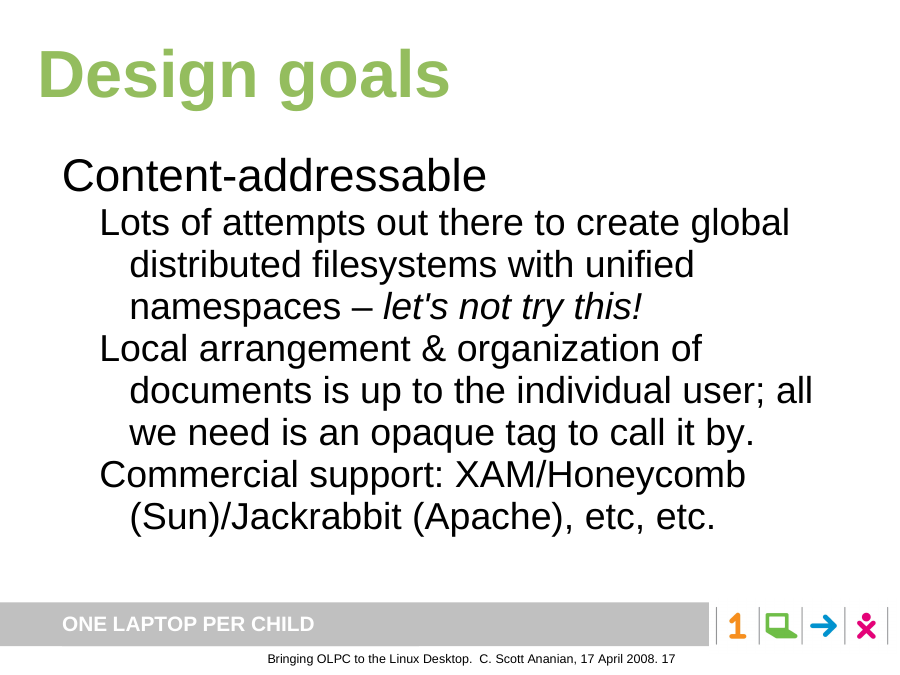

# Design goals
Content-addressable
Lots of attempts out there to create global distributed filesystems with unified namespaces – let's not try this!
Local arrangement & organization of documents is up to the individual user; all we need is an opaque tag to call it by.
Commercial support: XAM/Honeycomb (Sun)/Jackrabbit (Apache), etc, etc.